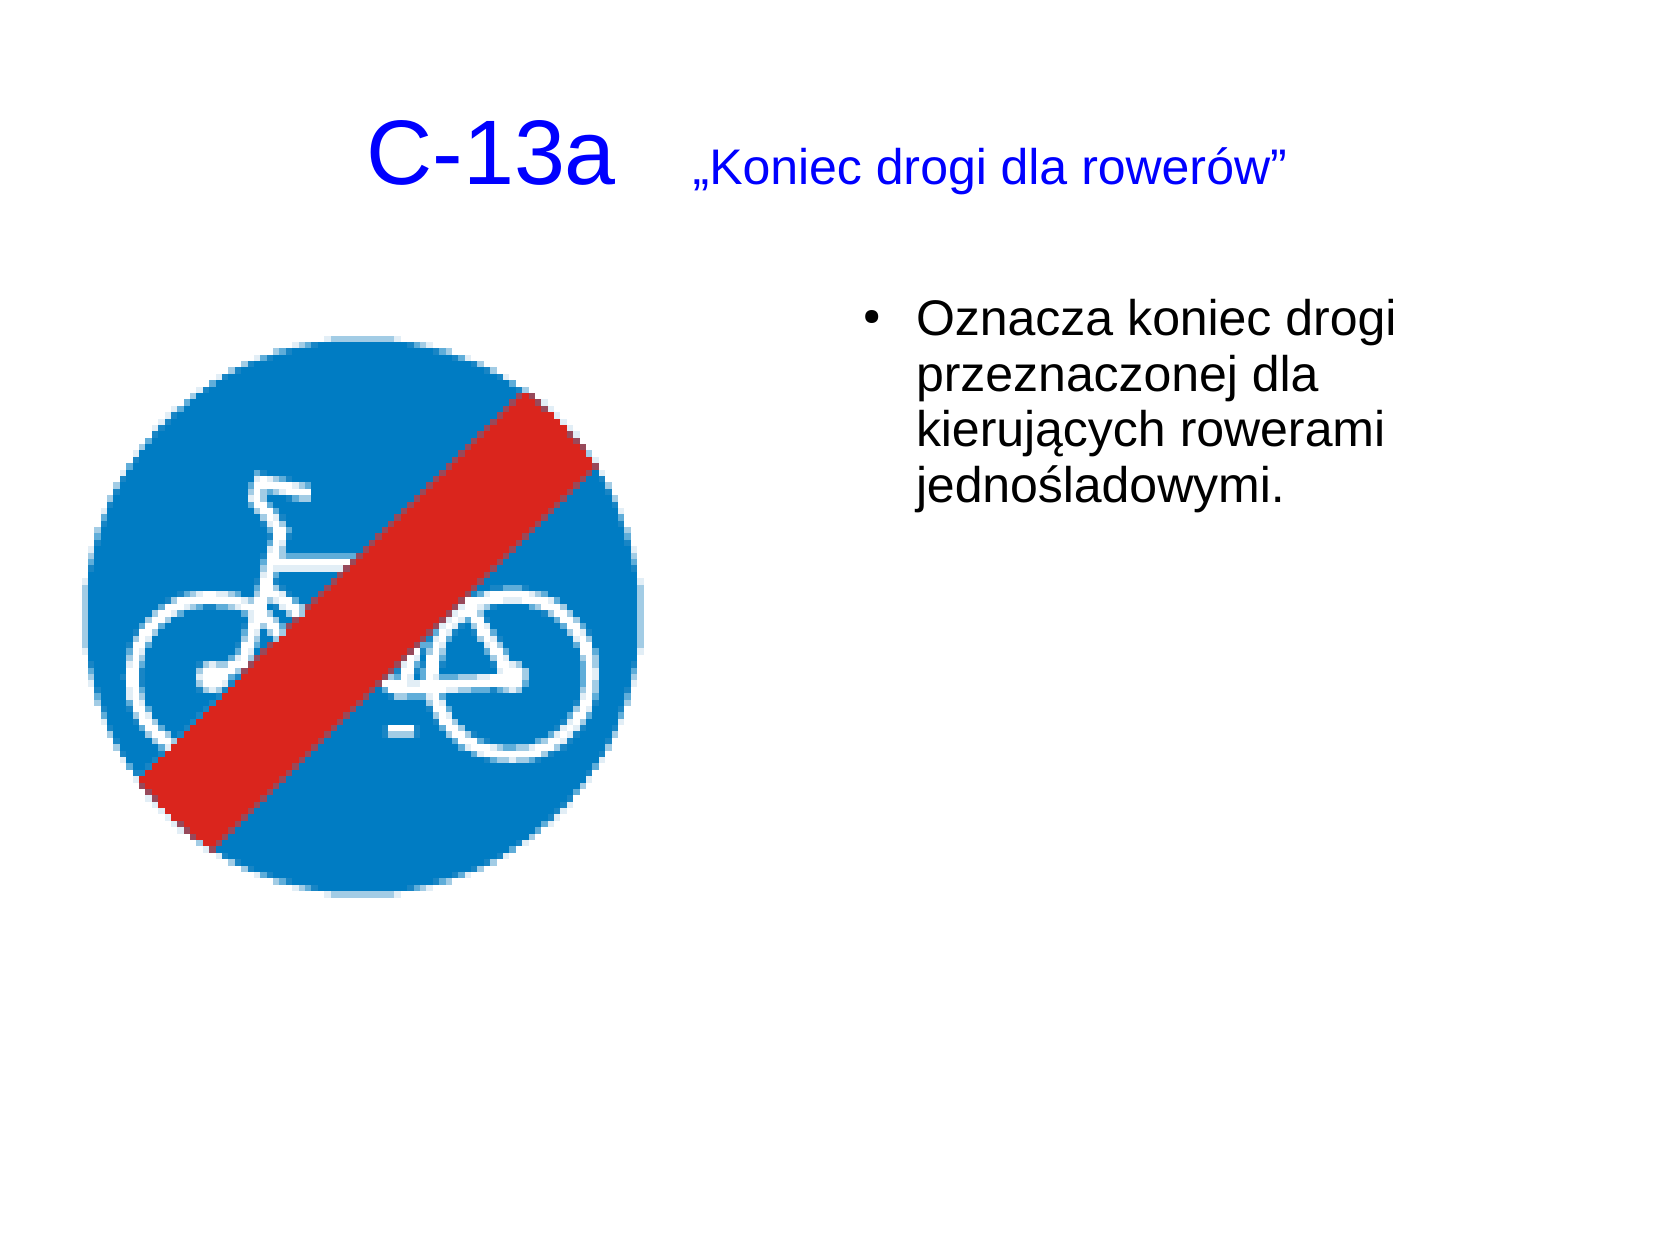

# C-13a „Koniec drogi dla rowerów”
Oznacza koniec drogi przeznaczonej dla kierujących rowerami jednośladowymi.